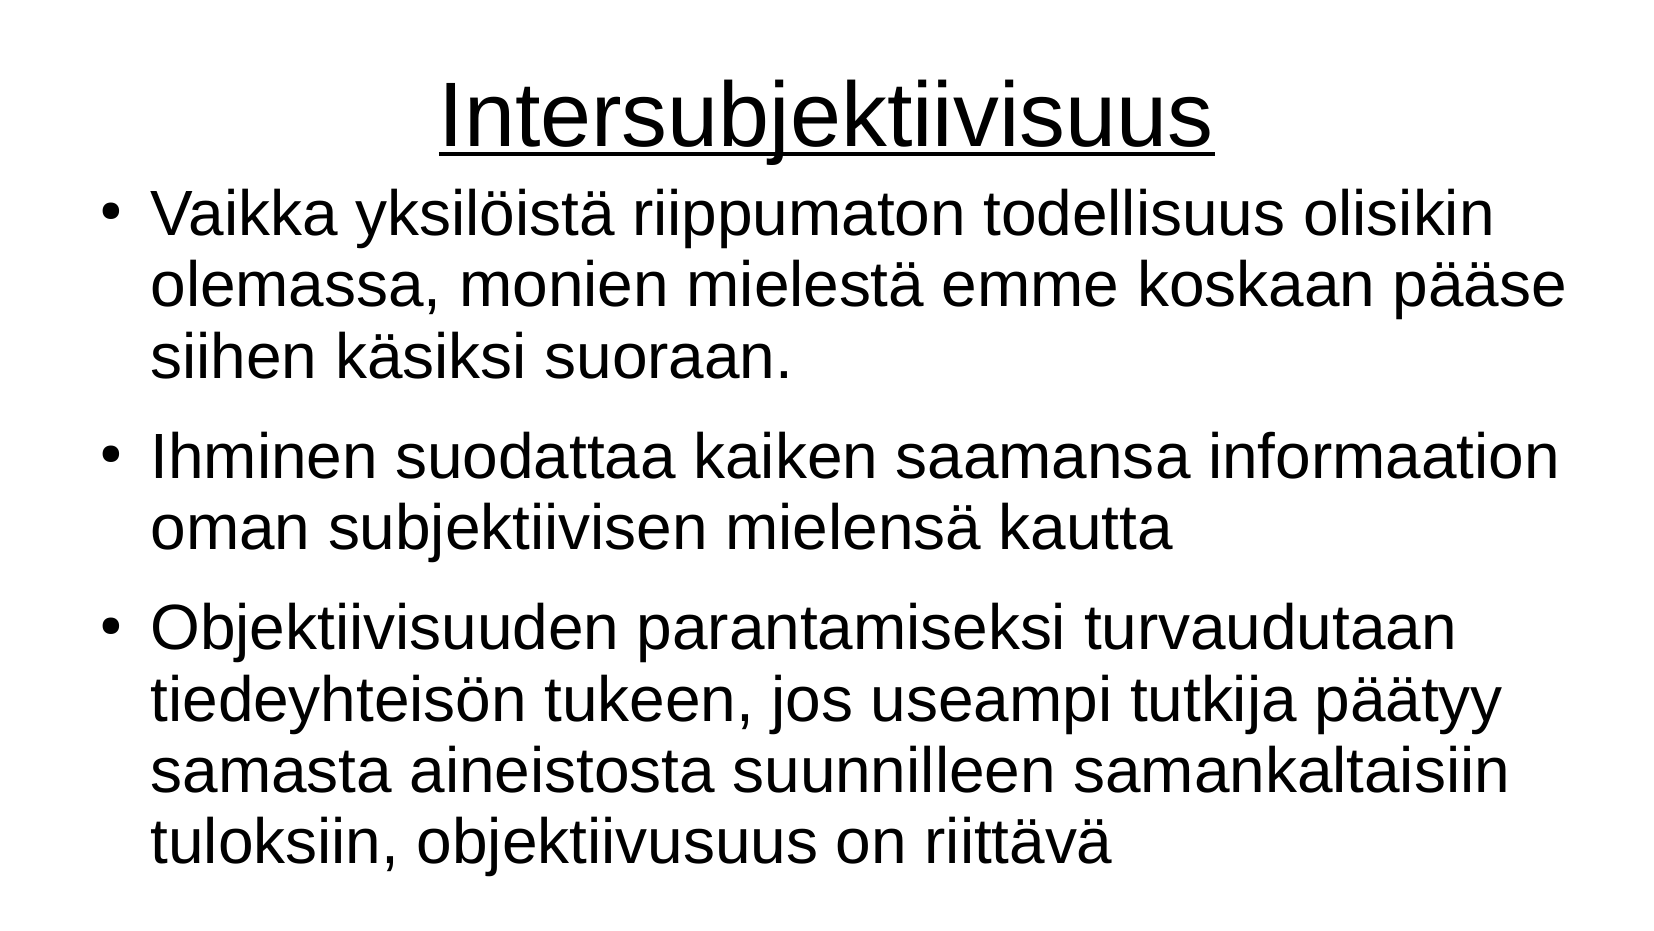

# Intersubjektiivisuus
Vaikka yksilöistä riippumaton todellisuus olisikin olemassa, monien mielestä emme koskaan pääse siihen käsiksi suoraan.
Ihminen suodattaa kaiken saamansa informaation oman subjektiivisen mielensä kautta
Objektiivisuuden parantamiseksi turvaudutaan tiedeyhteisön tukeen, jos useampi tutkija päätyy samasta aineistosta suunnilleen samankaltaisiin tuloksiin, objektiivusuus on riittävä